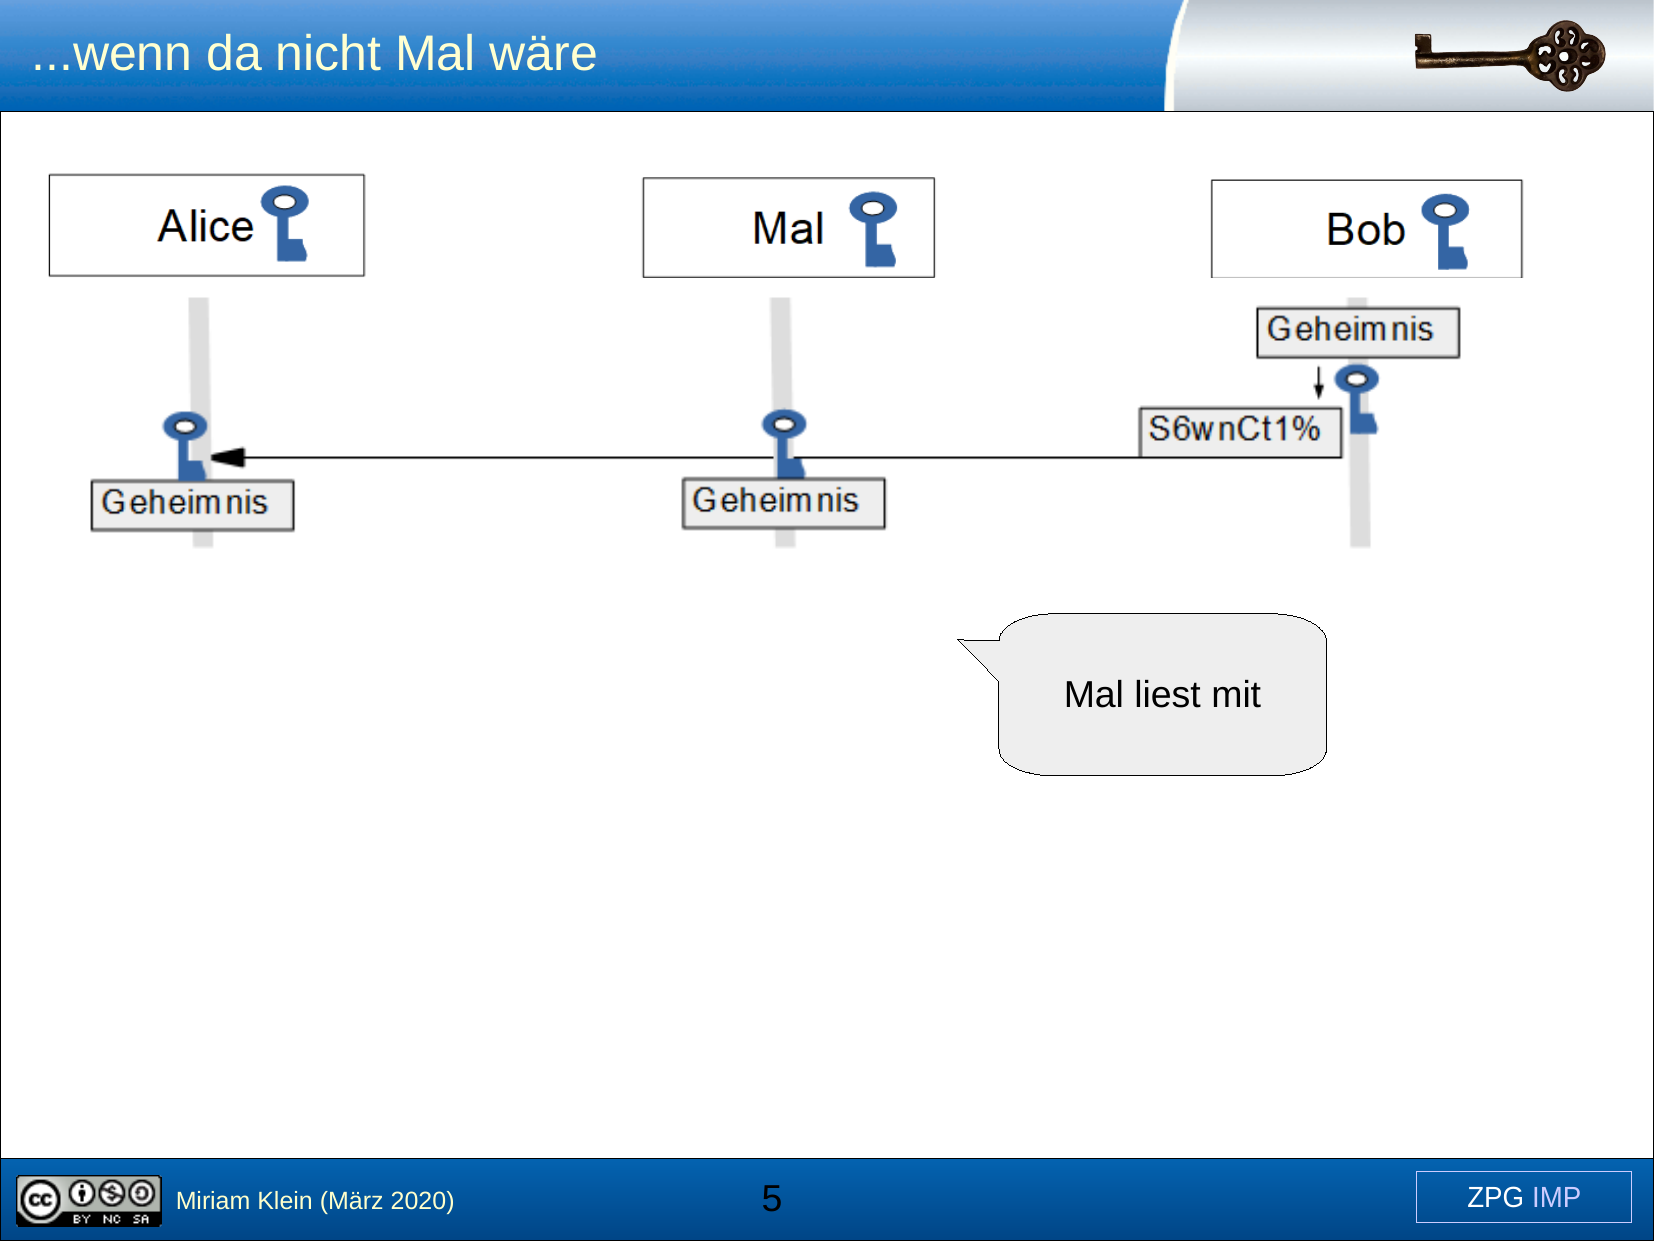

# ...wenn da nicht Mal wäre
Mal liest mit
5